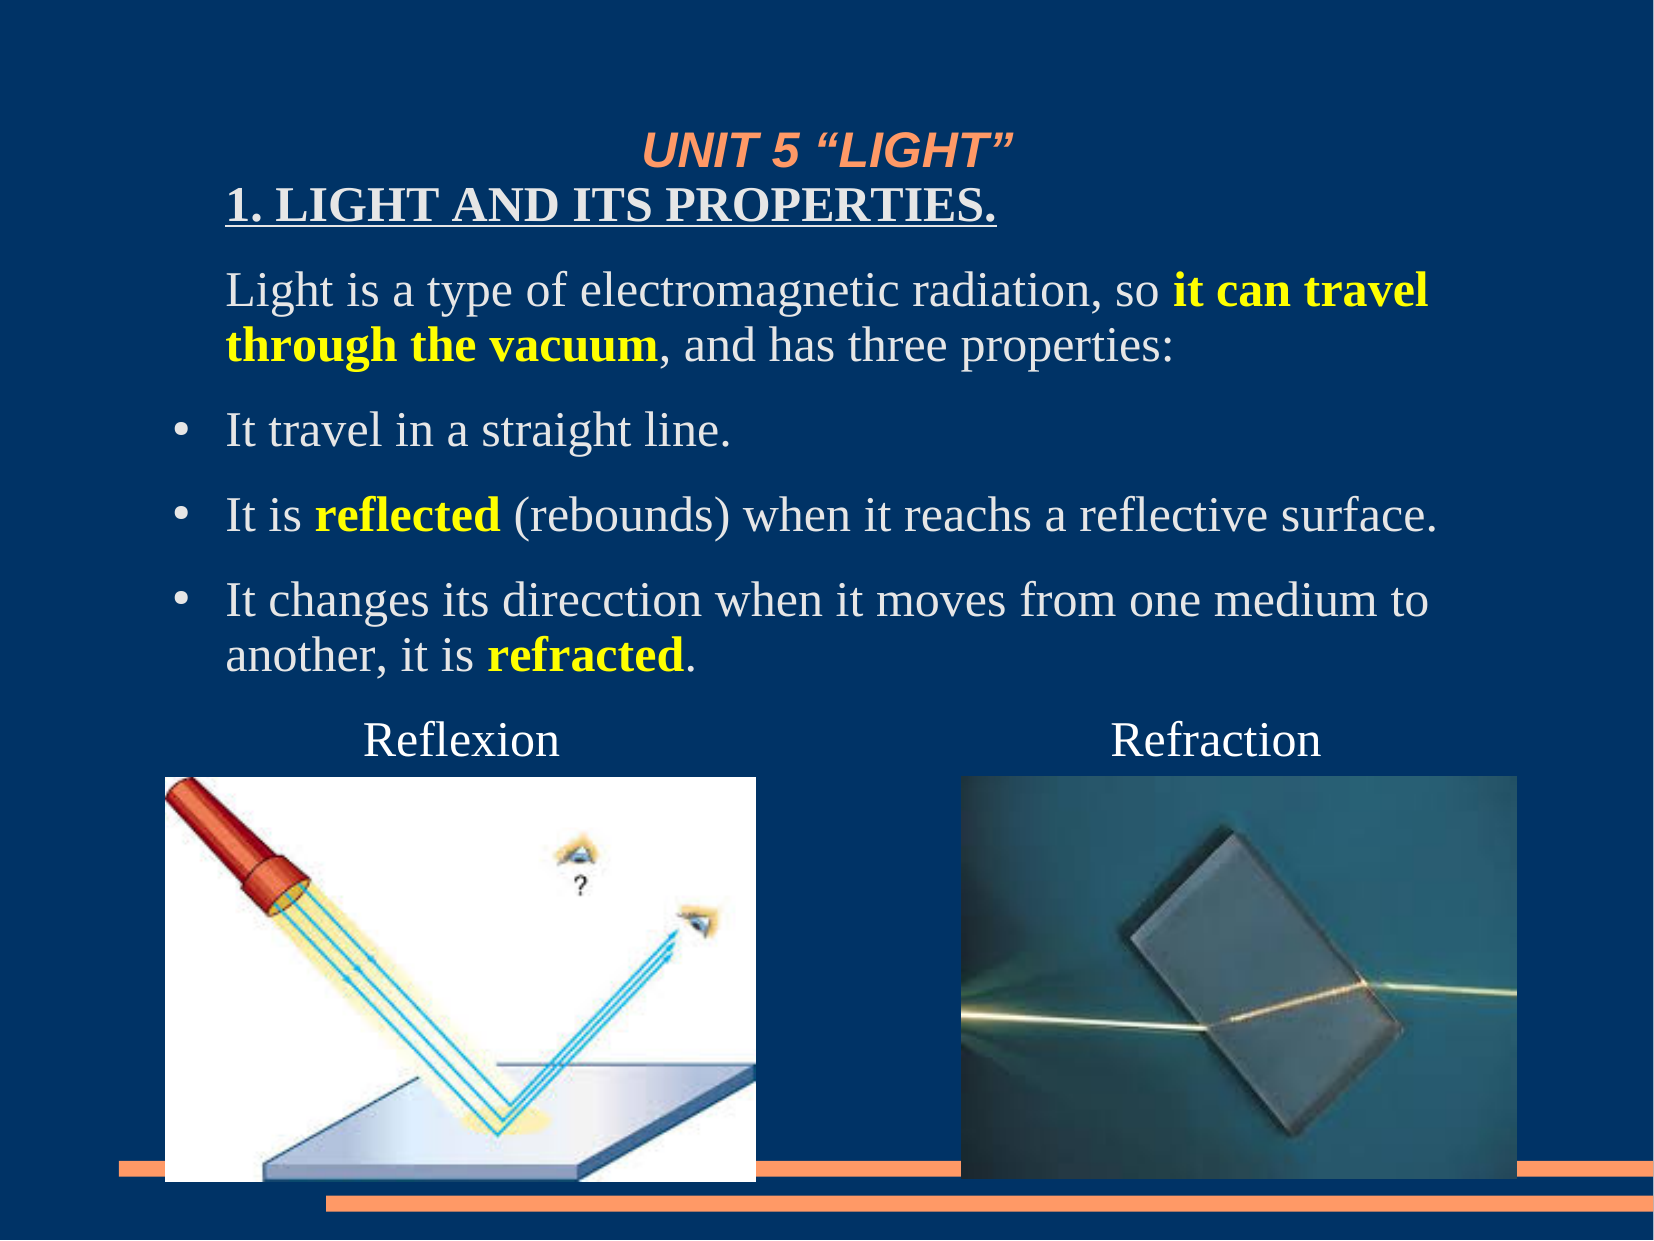

# UNIT 5 “LIGHT”
1. LIGHT AND ITS PROPERTIES.
Light is a type of electromagnetic radiation, so it can travel through the vacuum, and has three properties:
It travel in a straight line.
It is reflected (rebounds) when it reachs a reflective surface.
It changes its direcction when it moves from one medium to another, it is refracted.
 Reflexion Refraction